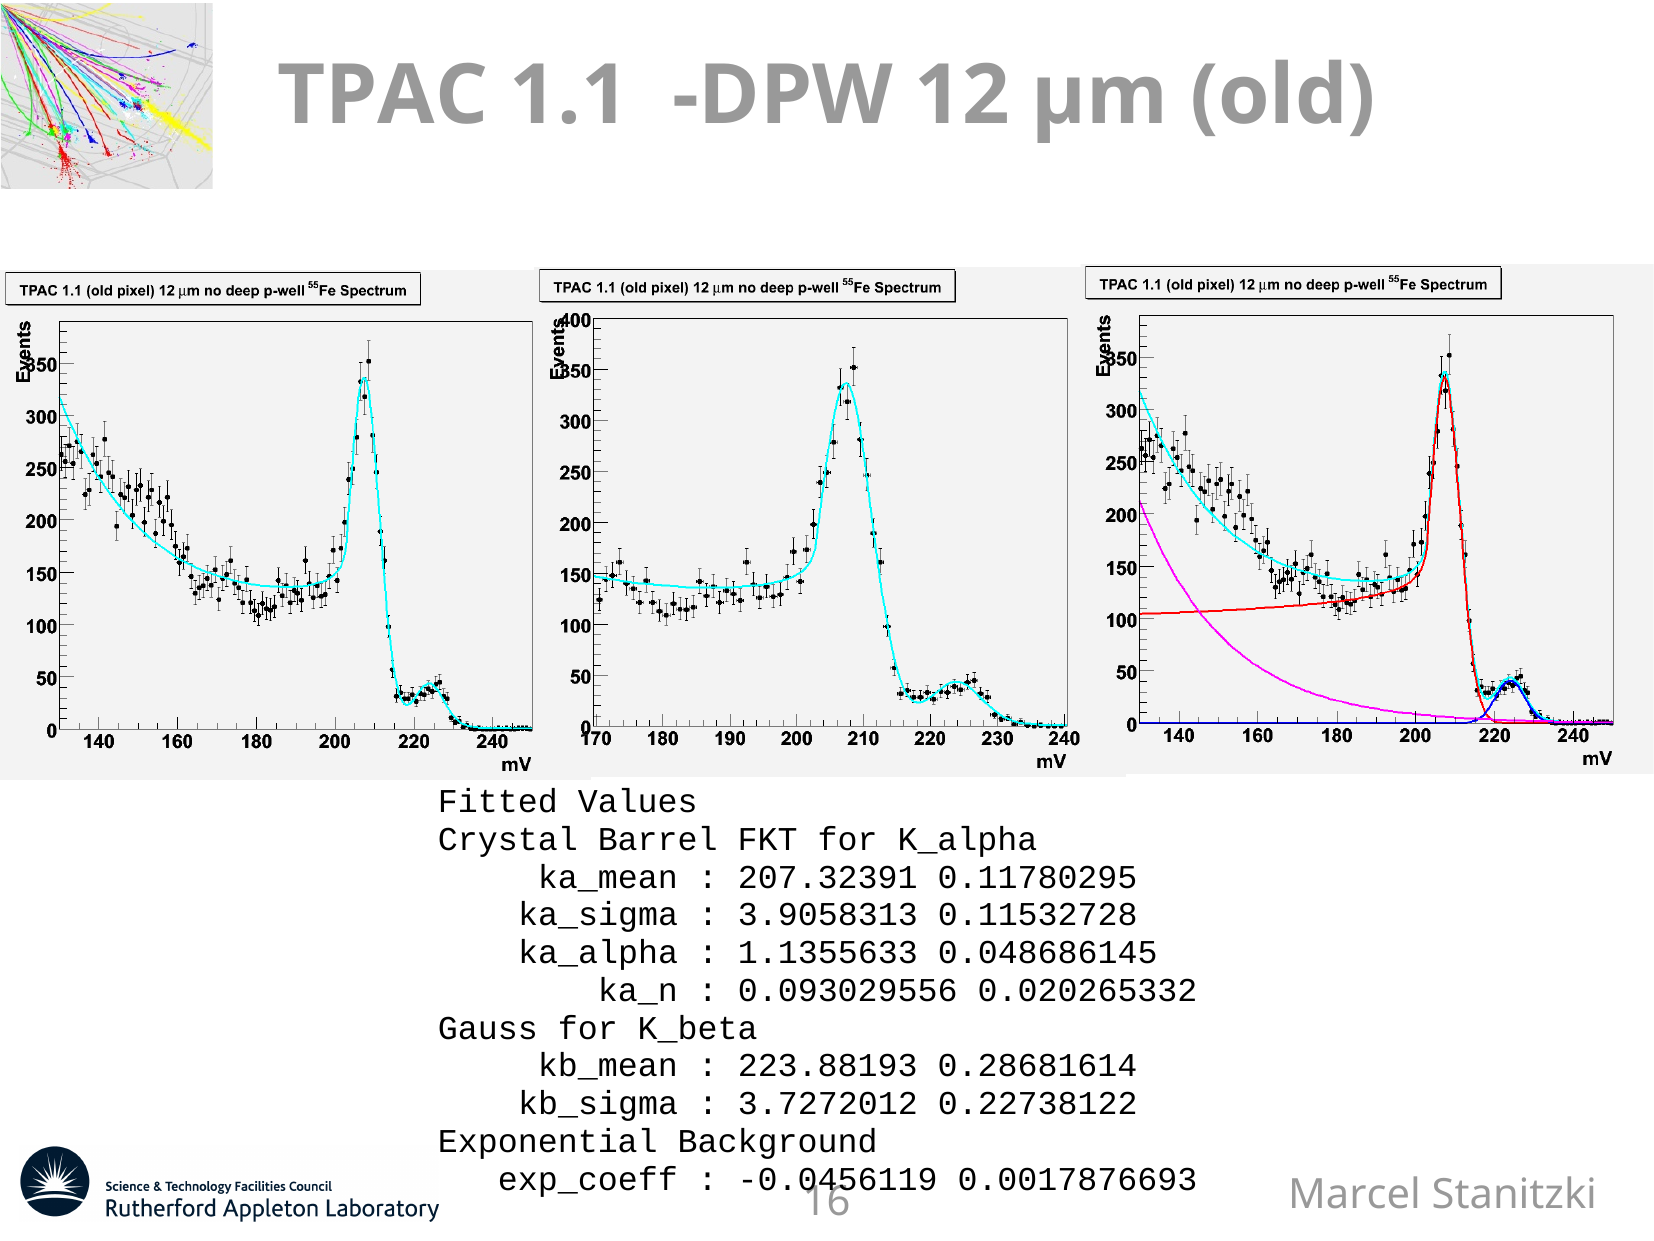

# TPAC 1.1 -DPW 12 μm (old)
Fitted Values
Crystal Barrel FKT for K_alpha
 ka_mean : 207.32391 0.11780295
 ka_sigma : 3.9058313 0.11532728
 ka_alpha : 1.1355633 0.048686145
 ka_n : 0.093029556 0.020265332
Gauss for K_beta
 kb_mean : 223.88193 0.28681614
 kb_sigma : 3.7272012 0.22738122
Exponential Background
 exp_coeff : -0.0456119 0.0017876693